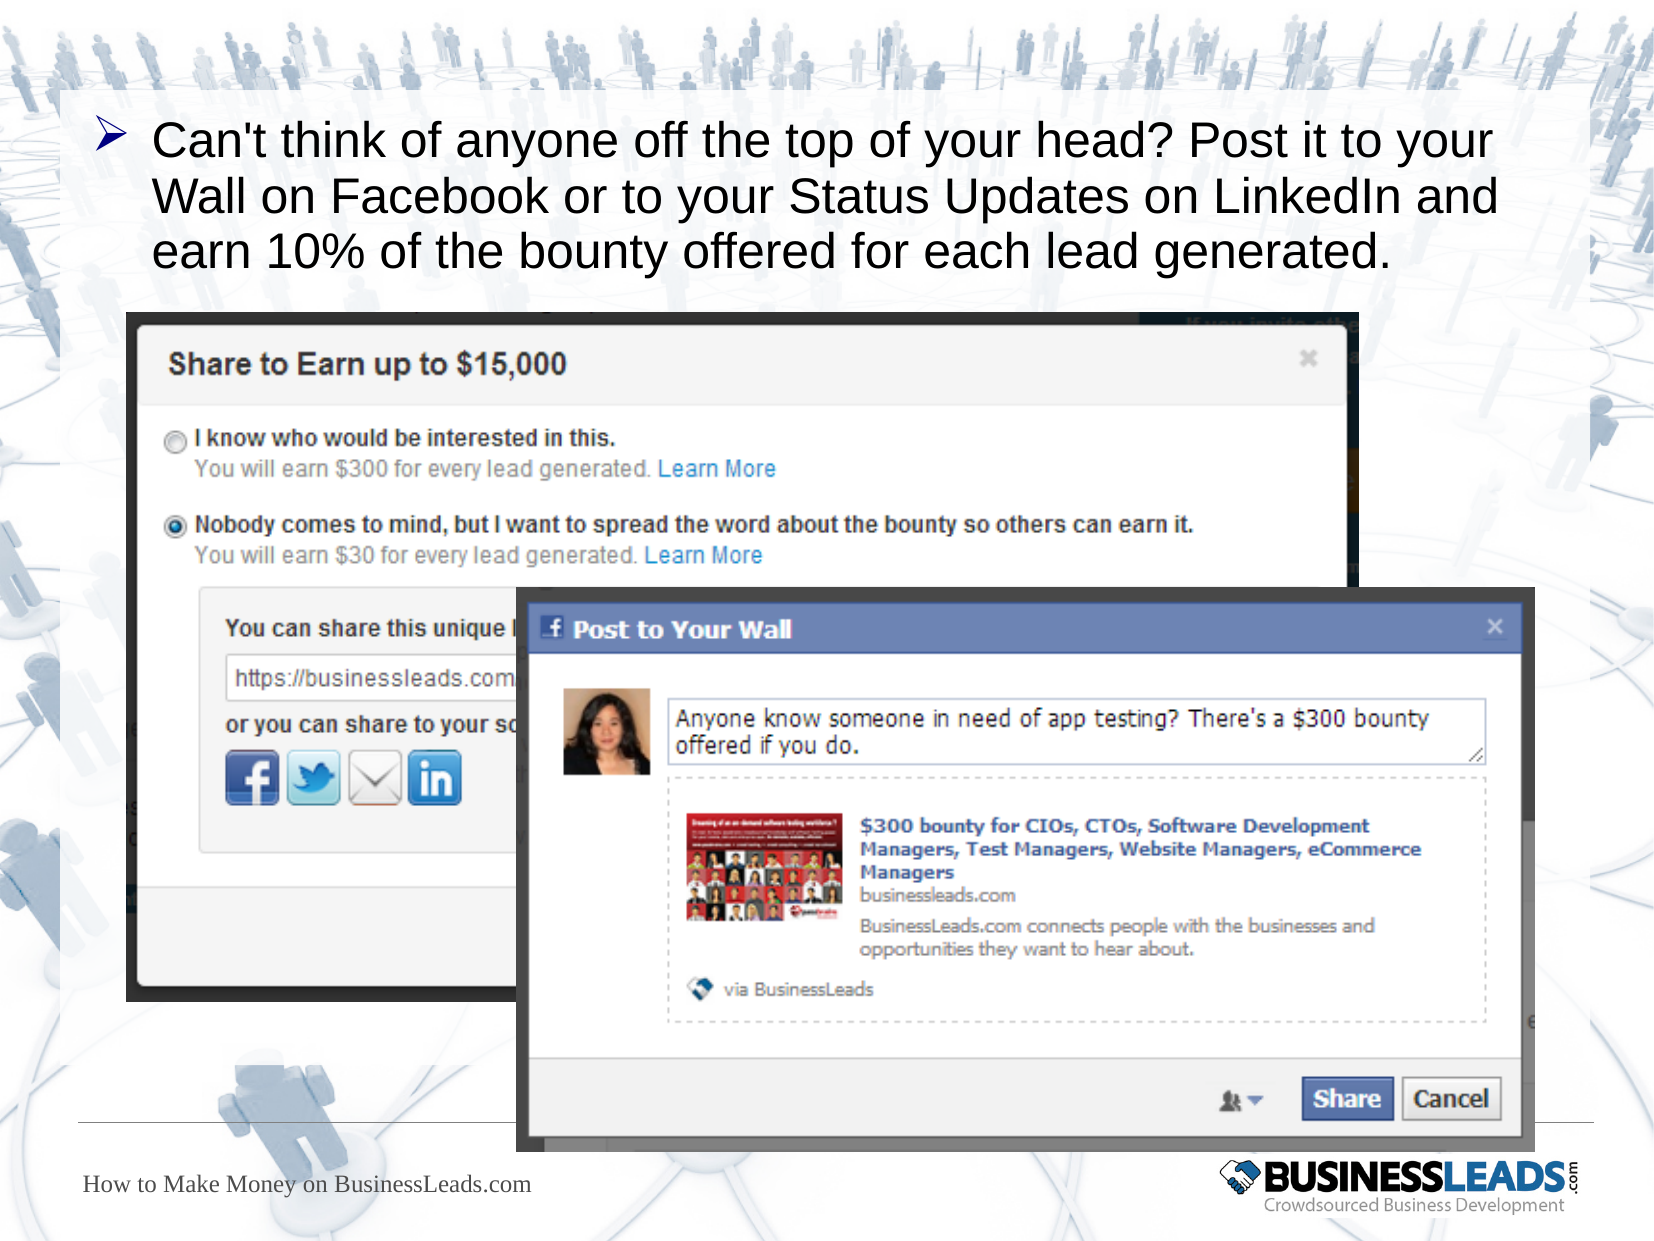

# Can't think of anyone off the top of your head? Post it to your Wall on Facebook or to your Status Updates on LinkedIn and earn 10% of the bounty offered for each lead generated.